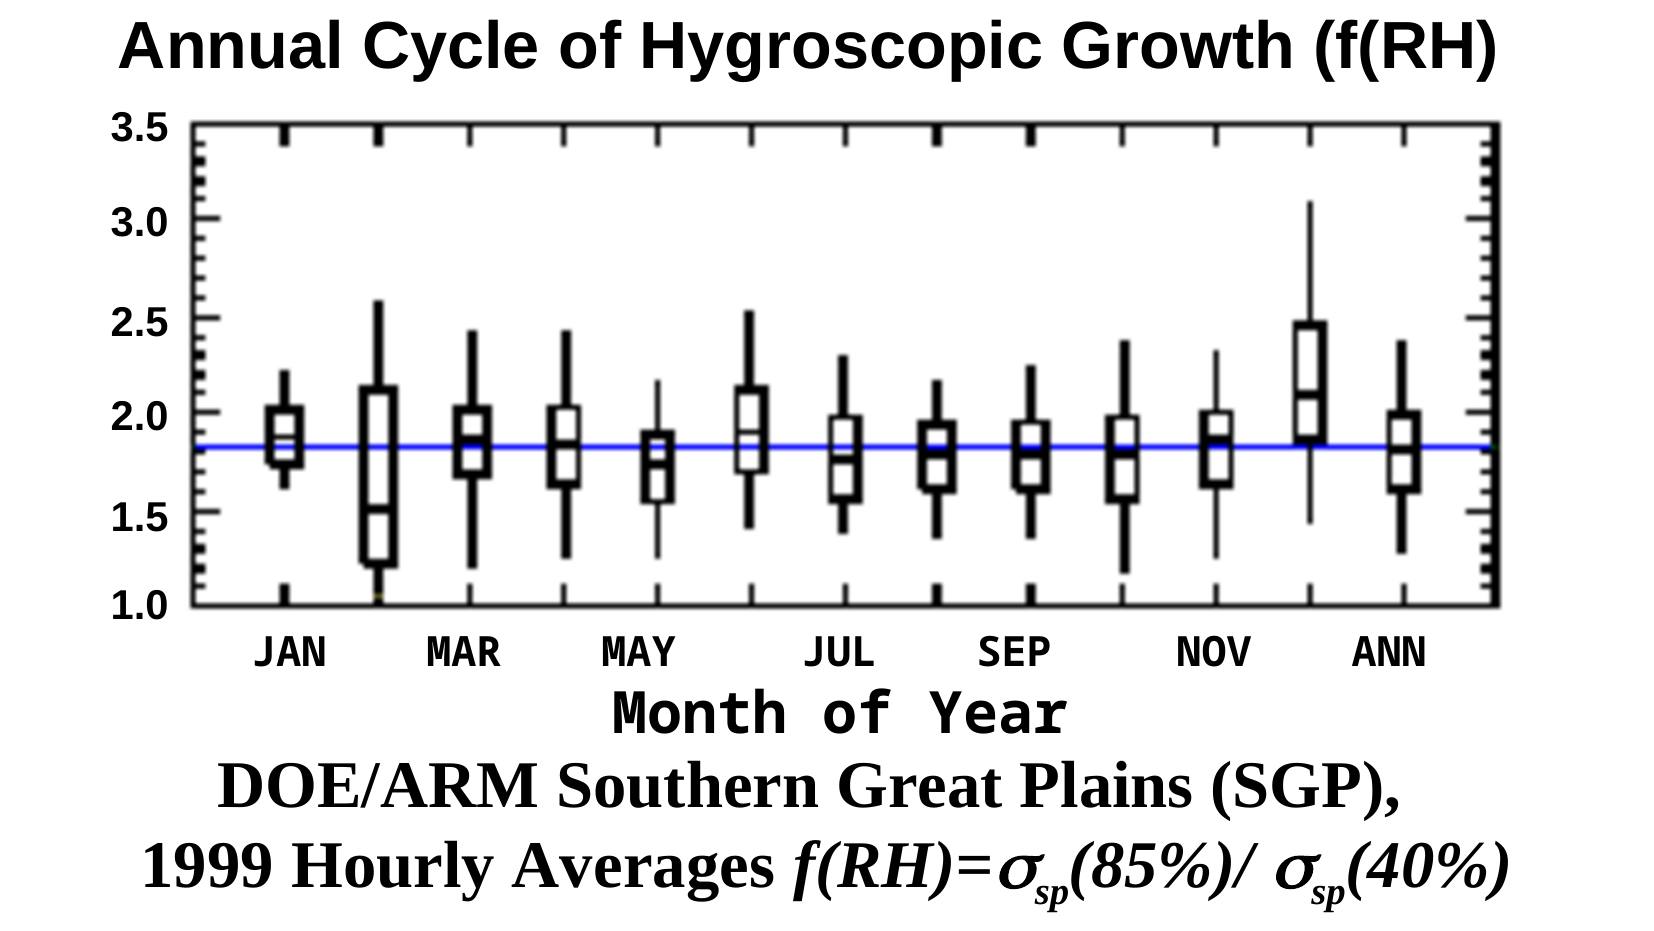

# Annual Cycle of Hygroscopic Growth (f(RH)
3.5
3.0
2.5
2.0
1.5
1.0
 JAN MAR MAY JUL SEP NOV ANN
Month of Year
DOE/ARM Southern Great Plains (SGP),
1999 Hourly Averages f(RH)=sp(85%)/ sp(40%)